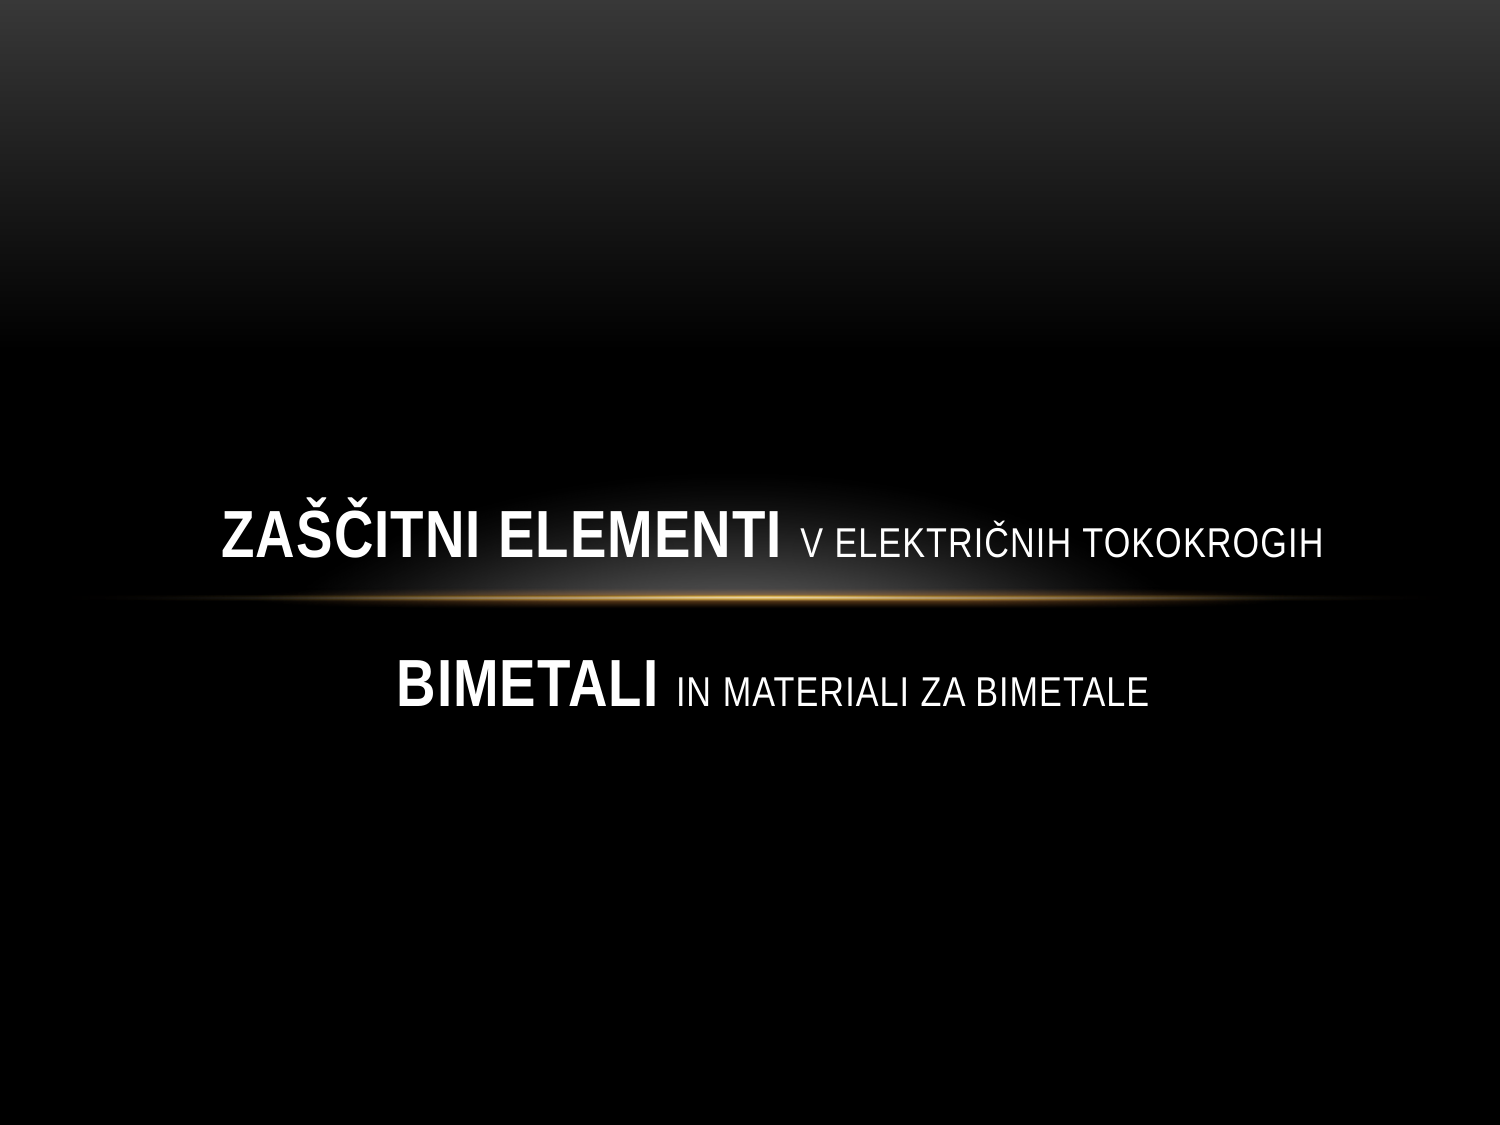

Zaščitni elementi v električnih tokokrogih
Bimetali in materiali za bimetale
#